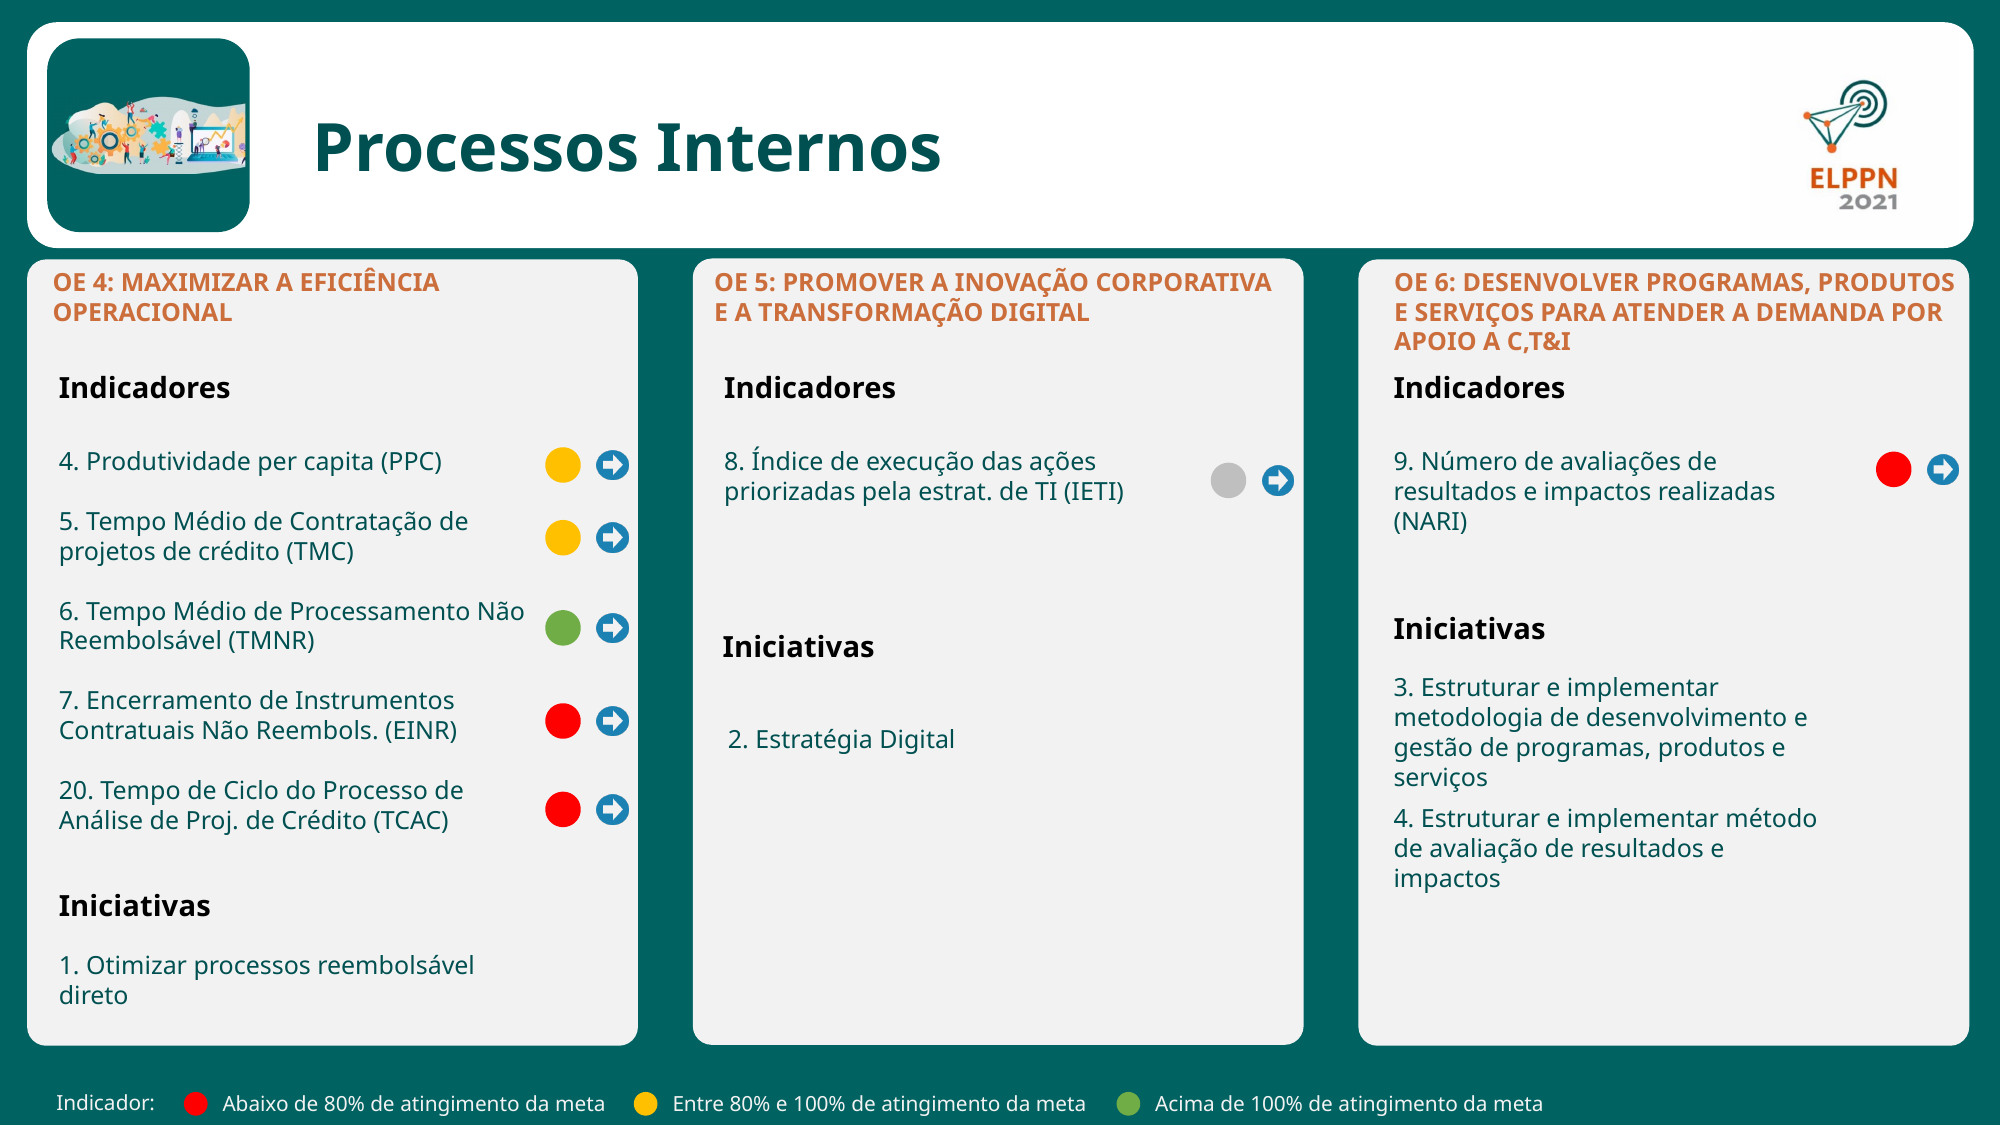

Processos Internos
OE 4: MAXIMIZAR A EFICIÊNCIA OPERACIONAL
OE 5: PROMOVER A INOVAÇÃO CORPORATIVA E A TRANSFORMAÇÃO DIGITAL
OE 4: MAXIMIZAR A EFICIÊNCIA OPERACIONAL
OE 6: DESENVOLVER PROGRAMAS, PRODUTOS E SERVIÇOS PARA ATENDER A DEMANDA POR APOIO A C,T&I
Indicadores
Indicadores
Indicadores
4. Produtividade per capita (PPC)
5. Tempo Médio de Contratação de projetos de crédito (TMC)
6. Tempo Médio de Processamento Não Reembolsável (TMNR)
7. Encerramento de Instrumentos Contratuais Não Reembols. (EINR)
20. Tempo de Ciclo do Processo de Análise de Proj. de Crédito (TCAC)
8. Índice de execução das ações priorizadas pela estrat. de TI (IETI)
9. Número de avaliações de resultados e impactos realizadas (NARI)
Iniciativas
Iniciativas
3. Estruturar e implementar metodologia de desenvolvimento e gestão de programas, produtos e serviços
4. Estruturar e implementar método de avaliação de resultados e impactos
2. Estratégia Digital
Iniciativas
1. Otimizar processos reembolsável direto
Indicador:
Abaixo de 80% de atingimento da meta
Entre 80% e 100% de atingimento da meta
Acima de 100% de atingimento da meta